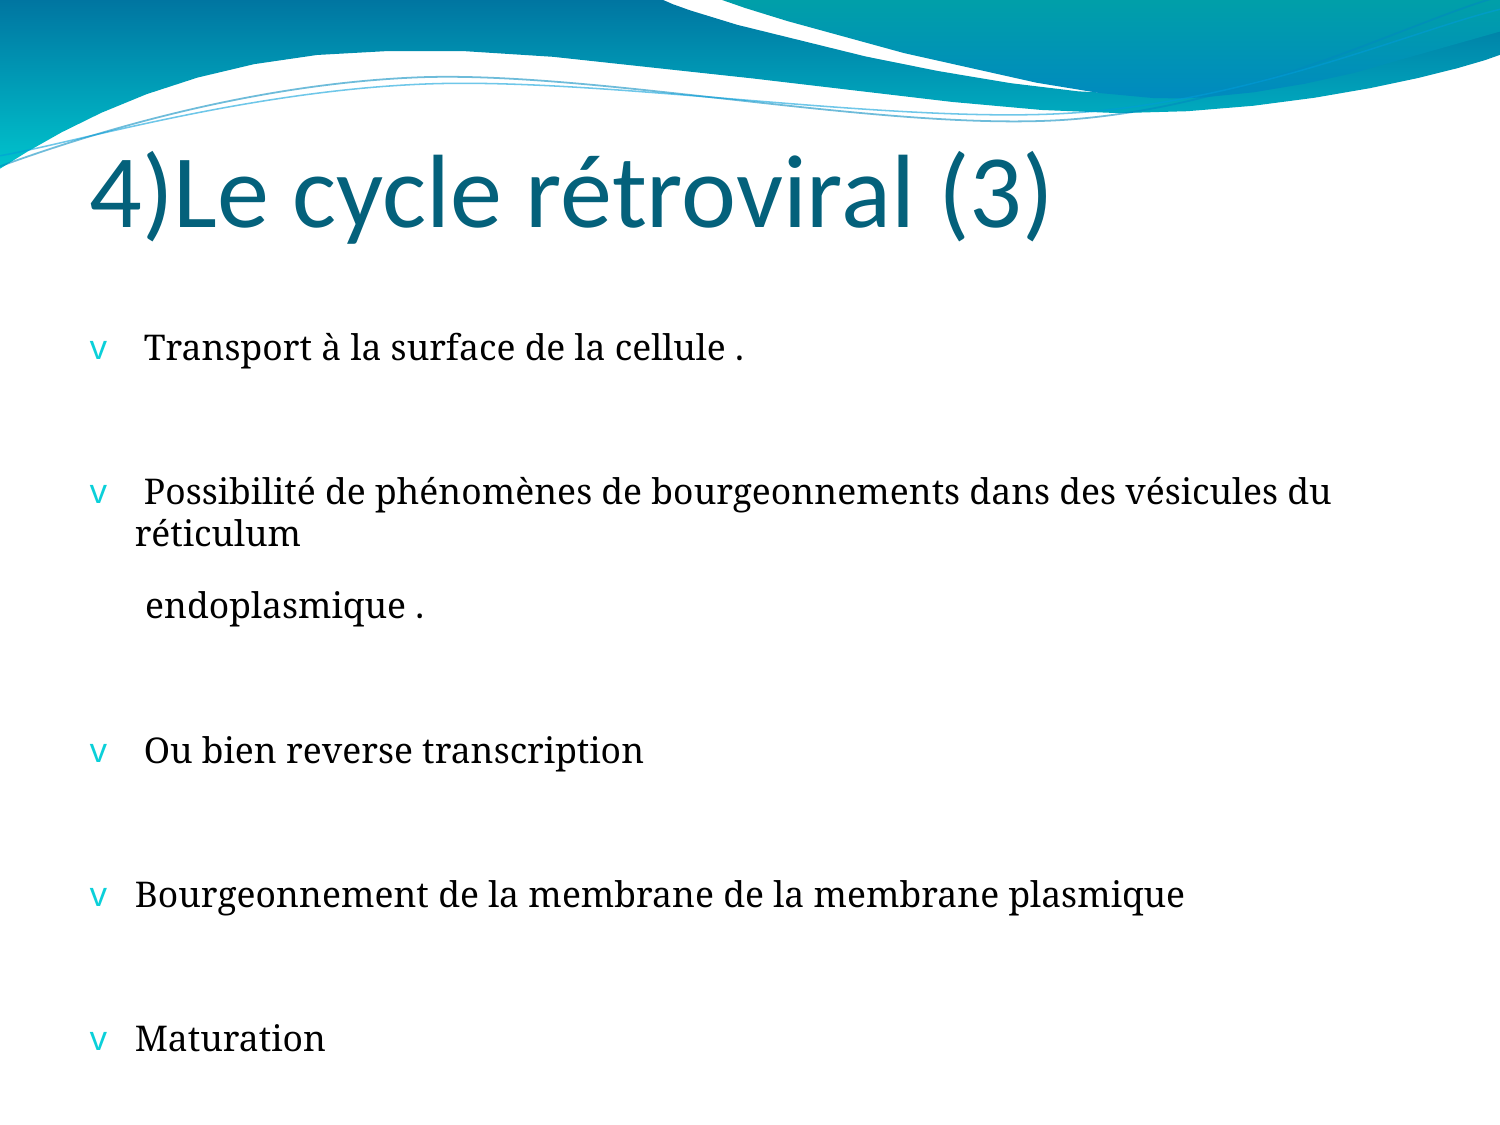

# 4)Le cycle rétroviral (3)
 Transport à la surface de la cellule .
 Possibilité de phénomènes de bourgeonnements dans des vésicules du réticulum
 endoplasmique .
 Ou bien reverse transcription
Bourgeonnement de la membrane de la membrane plasmique
Maturation